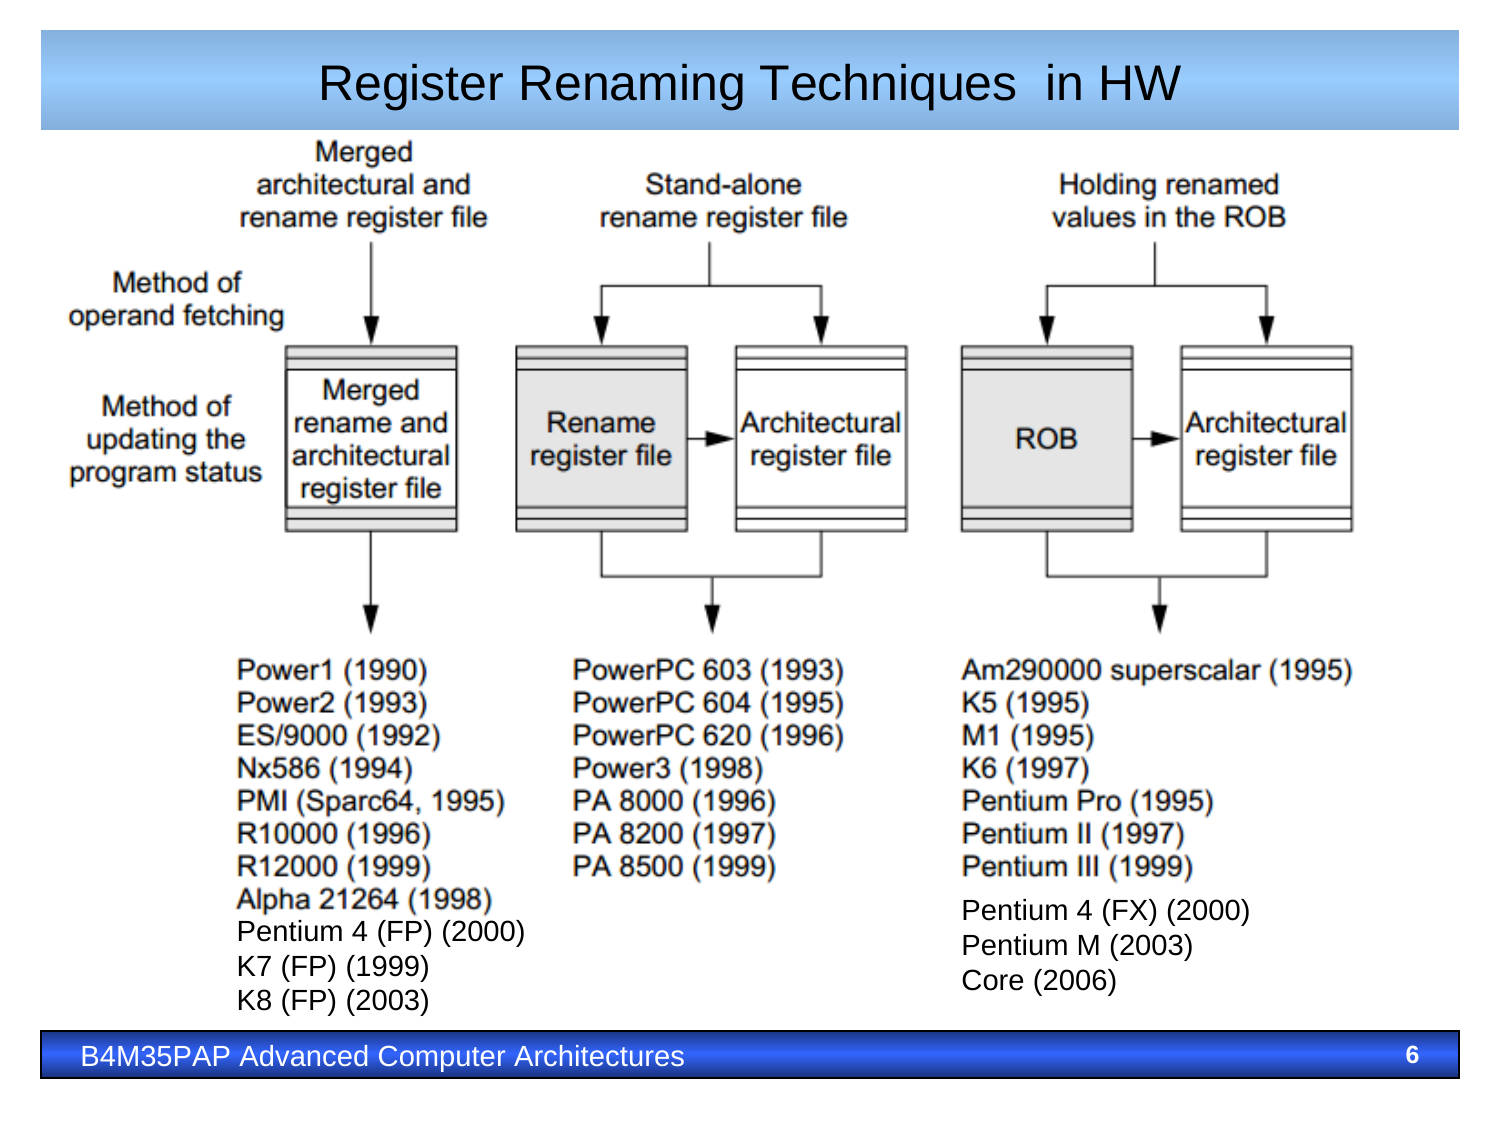

# Register Renaming Techniques in HW
Pentium 4 (FX) (2000)
Pentium M (2003)
Core (2006)
Pentium 4 (FP) (2000)
K7 (FP) (1999)
K8 (FP) (2003)